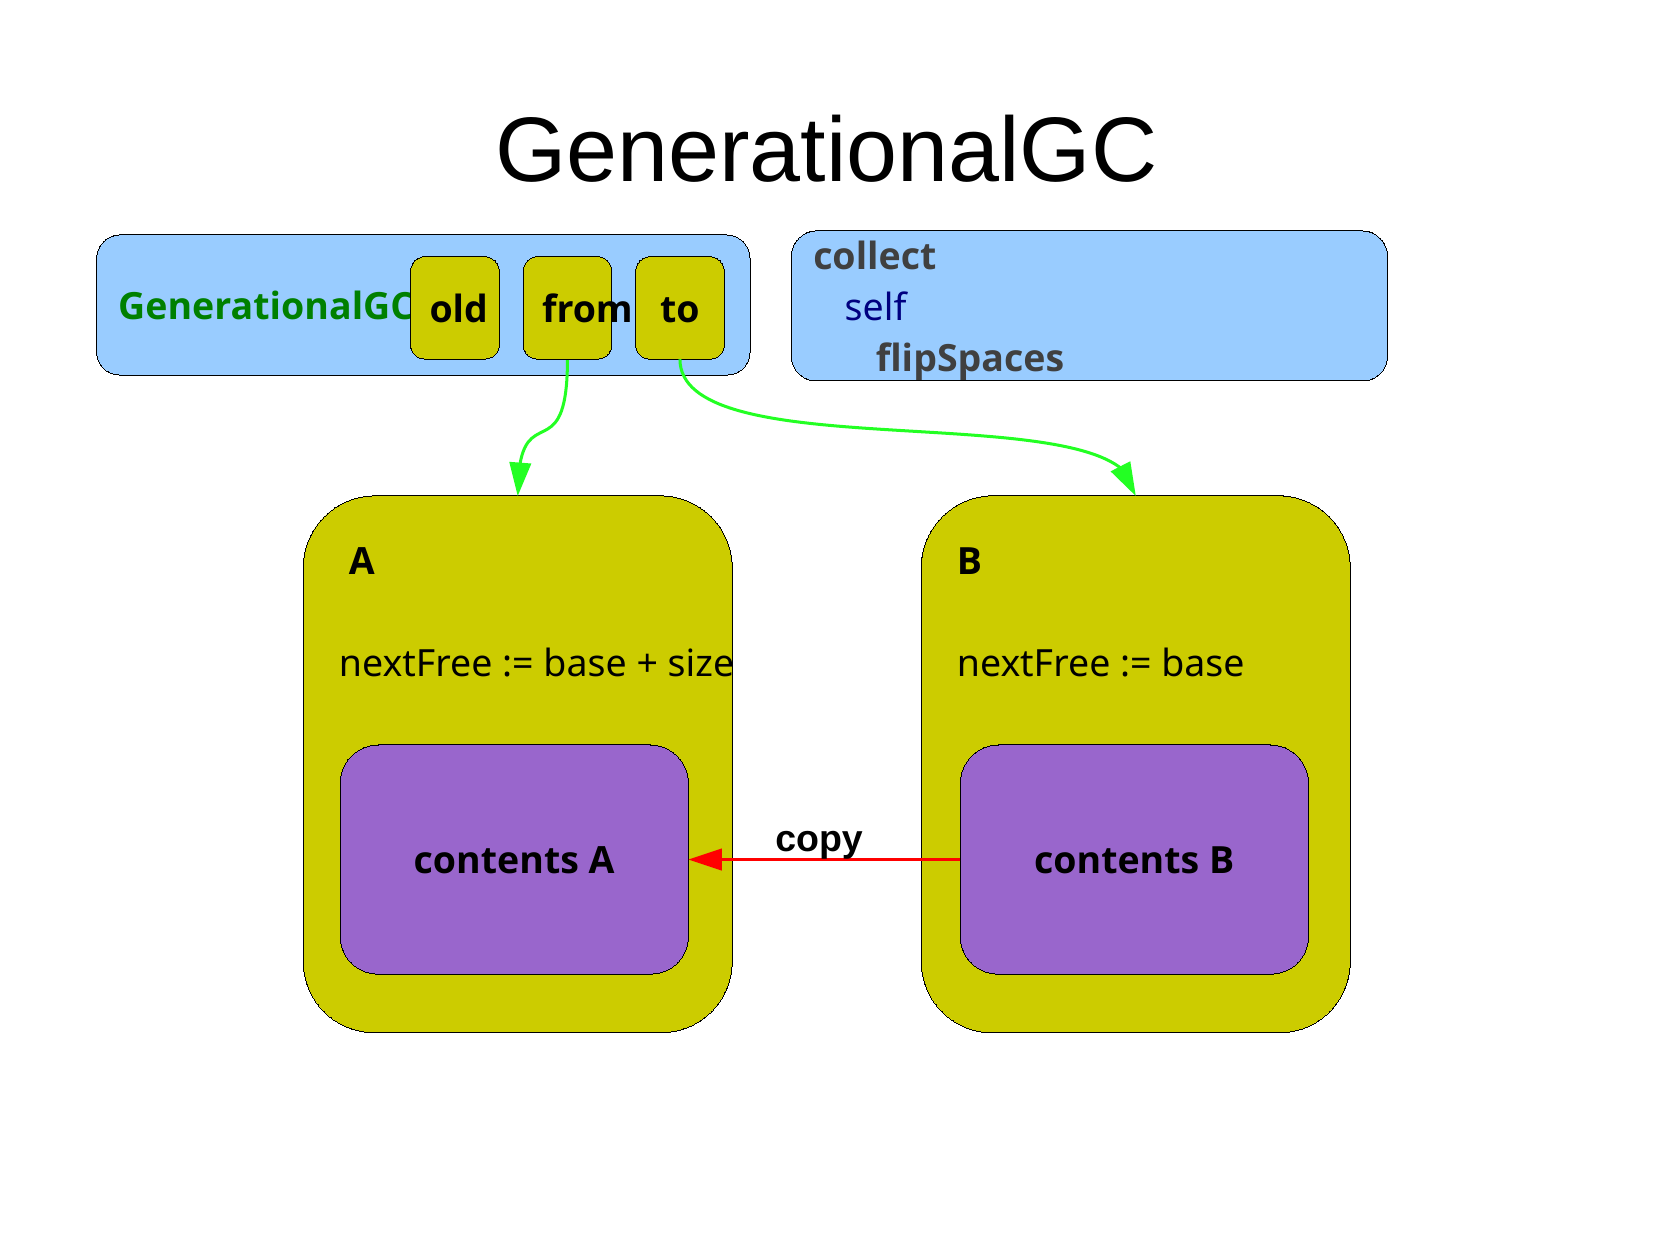

GenerationalGC
collect
	self
		flipSpaces
GenerationalGC
old
from
to
 A
nextFree := base + size
B
nextFree := base
contents A
contents B